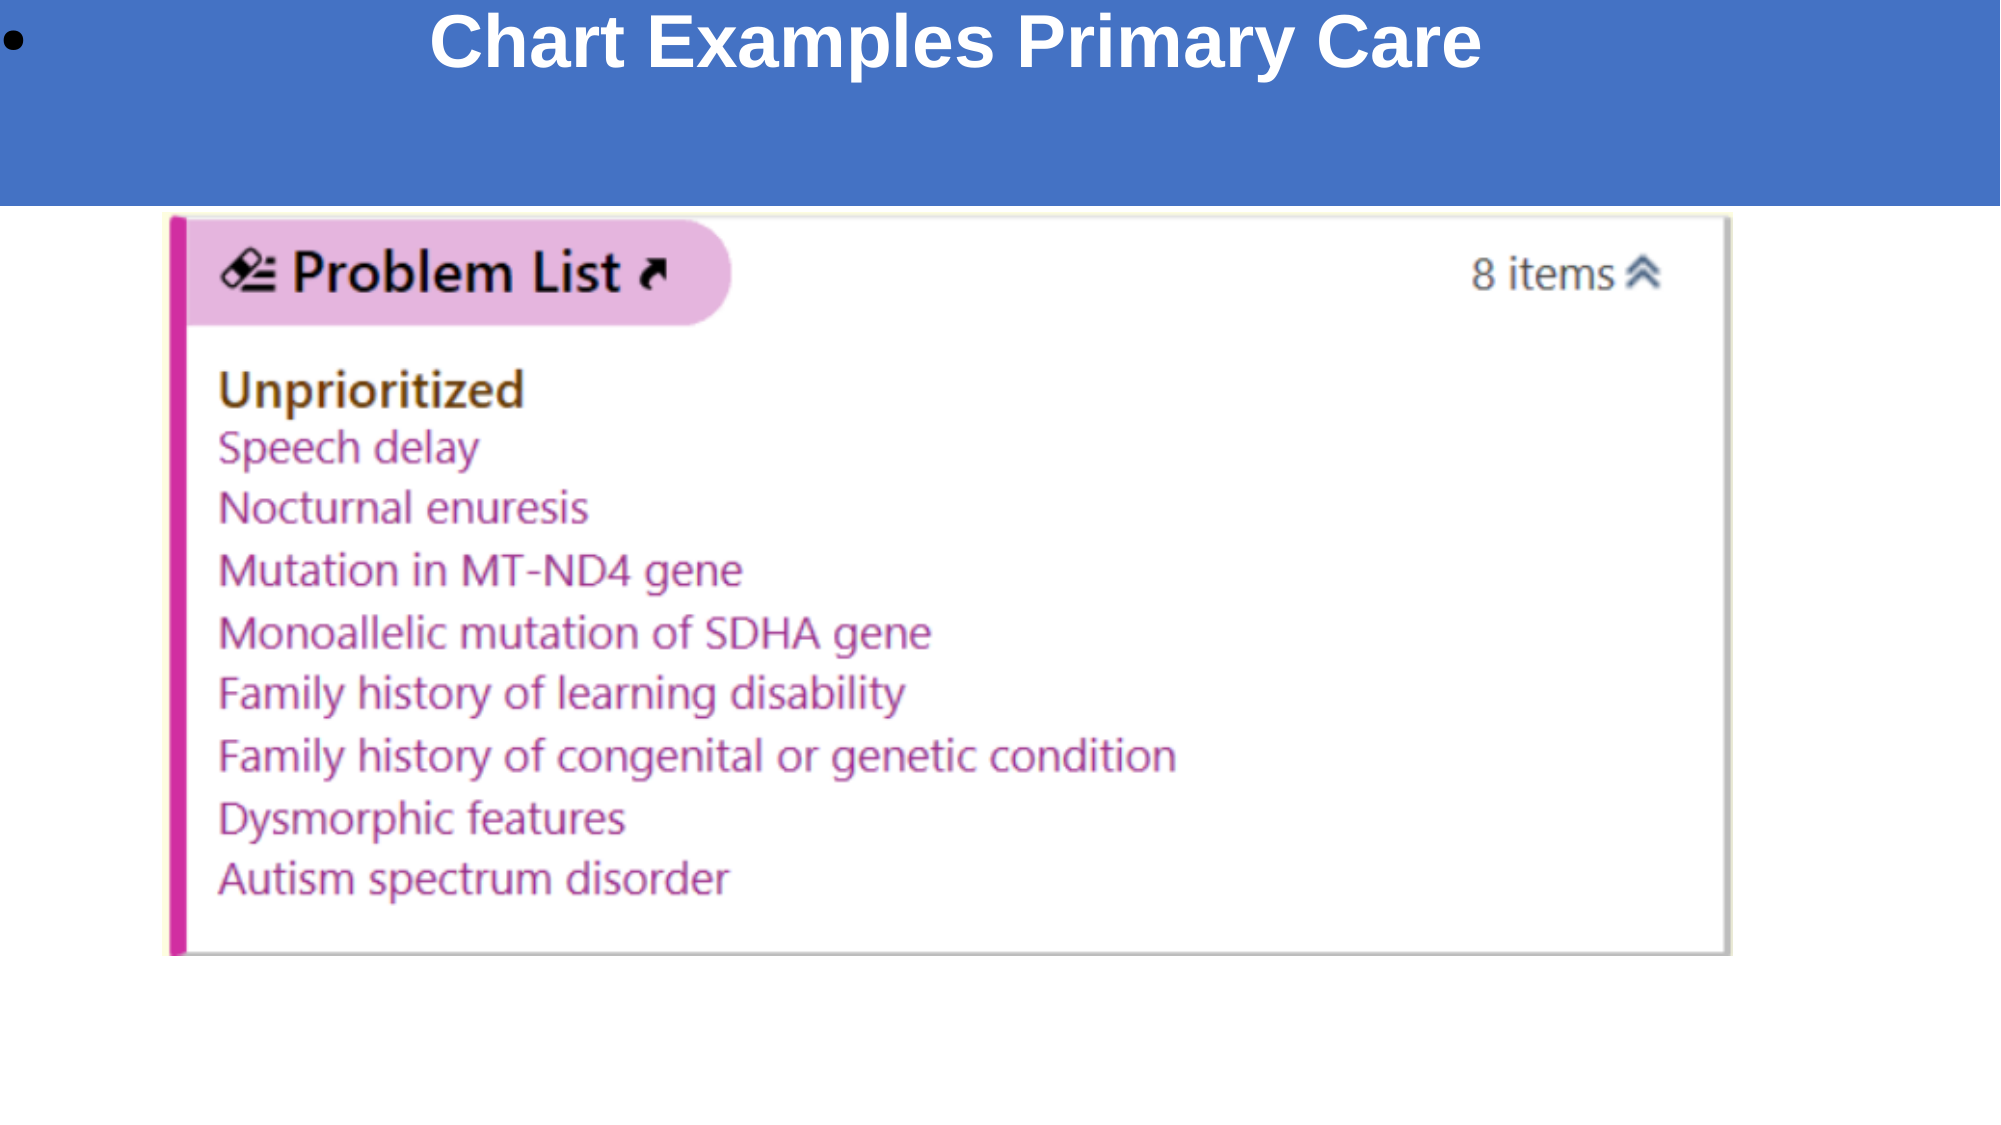

| Chart Examples Primary Care |
| --- |